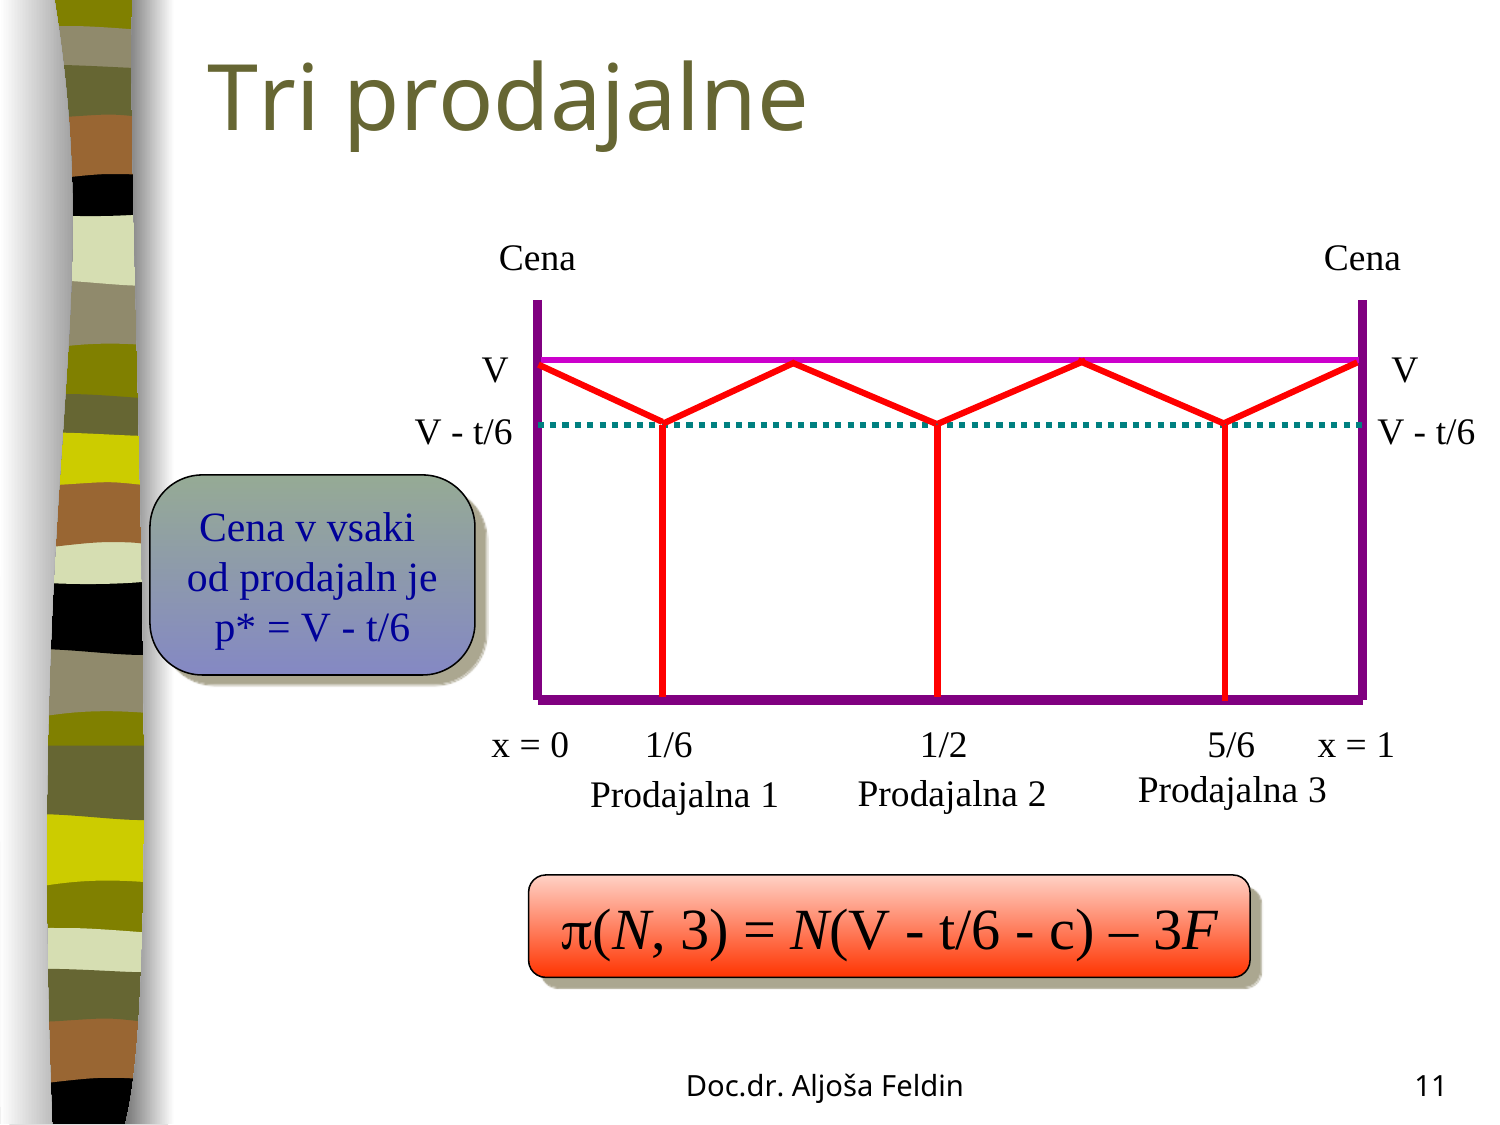

# Tri prodajalne
Cena
Cena
V
V
V - t/6
V - t/6
Cena v vsaki
od prodajaln je
p* = V - t/6
x = 0
1/6
1/2
5/6
x = 1
Prodajalna 3
Prodajalna 2
Prodajalna 1
(N, 3) = N(V - t/6 - c) – 3F
Doc.dr. Aljoša Feldin